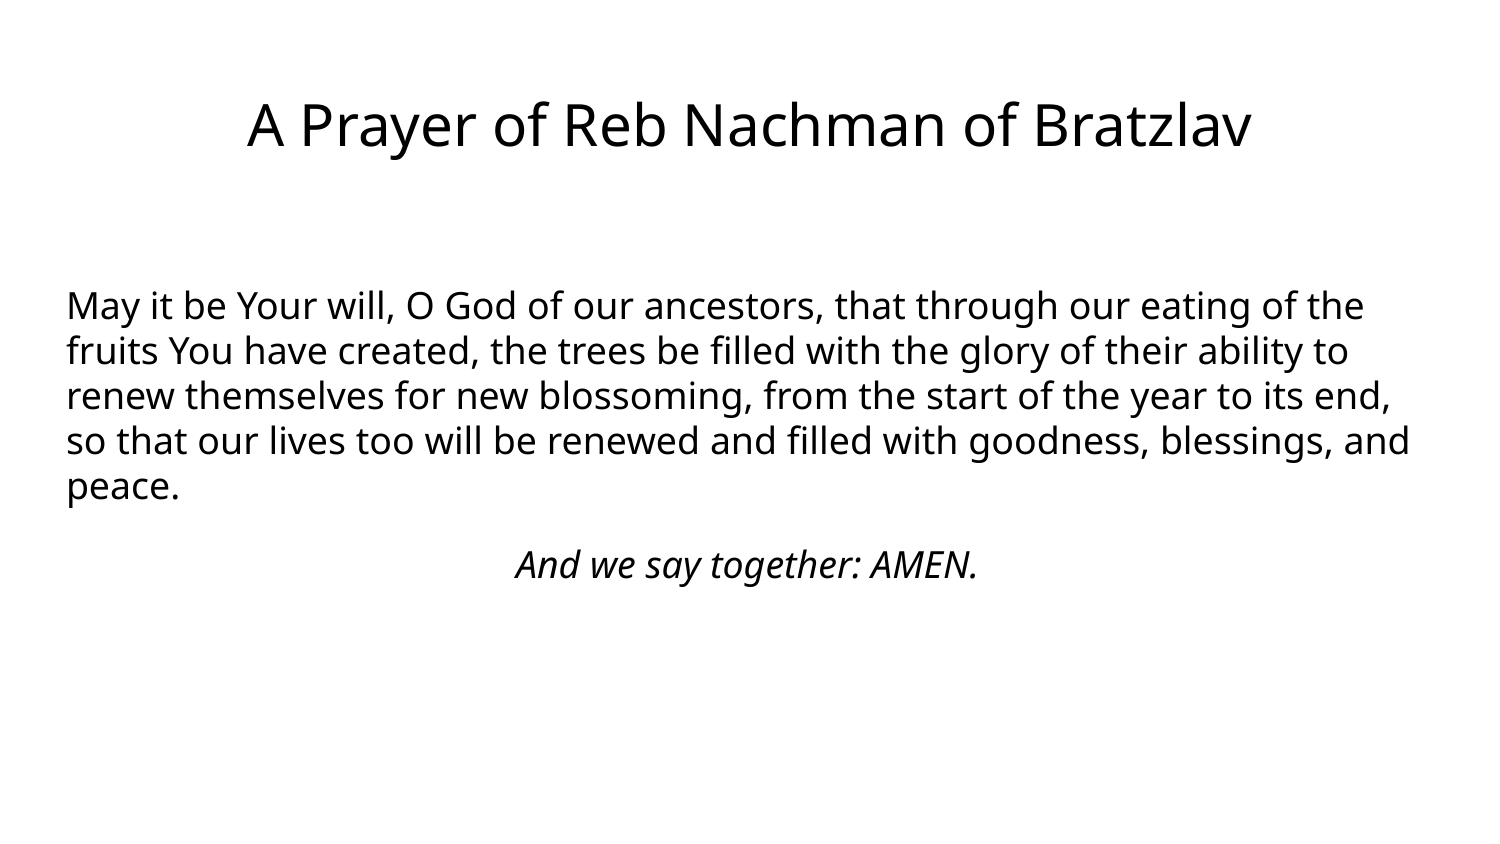

# A Prayer of Reb Nachman of Bratzlav
May it be Your will, O God of our ancestors, that through our eating of the fruits You have created, the trees be filled with the glory of their ability to renew themselves for new blossoming, from the start of the year to its end, so that our lives too will be renewed and filled with goodness, blessings, and peace.
And we say together: AMEN.